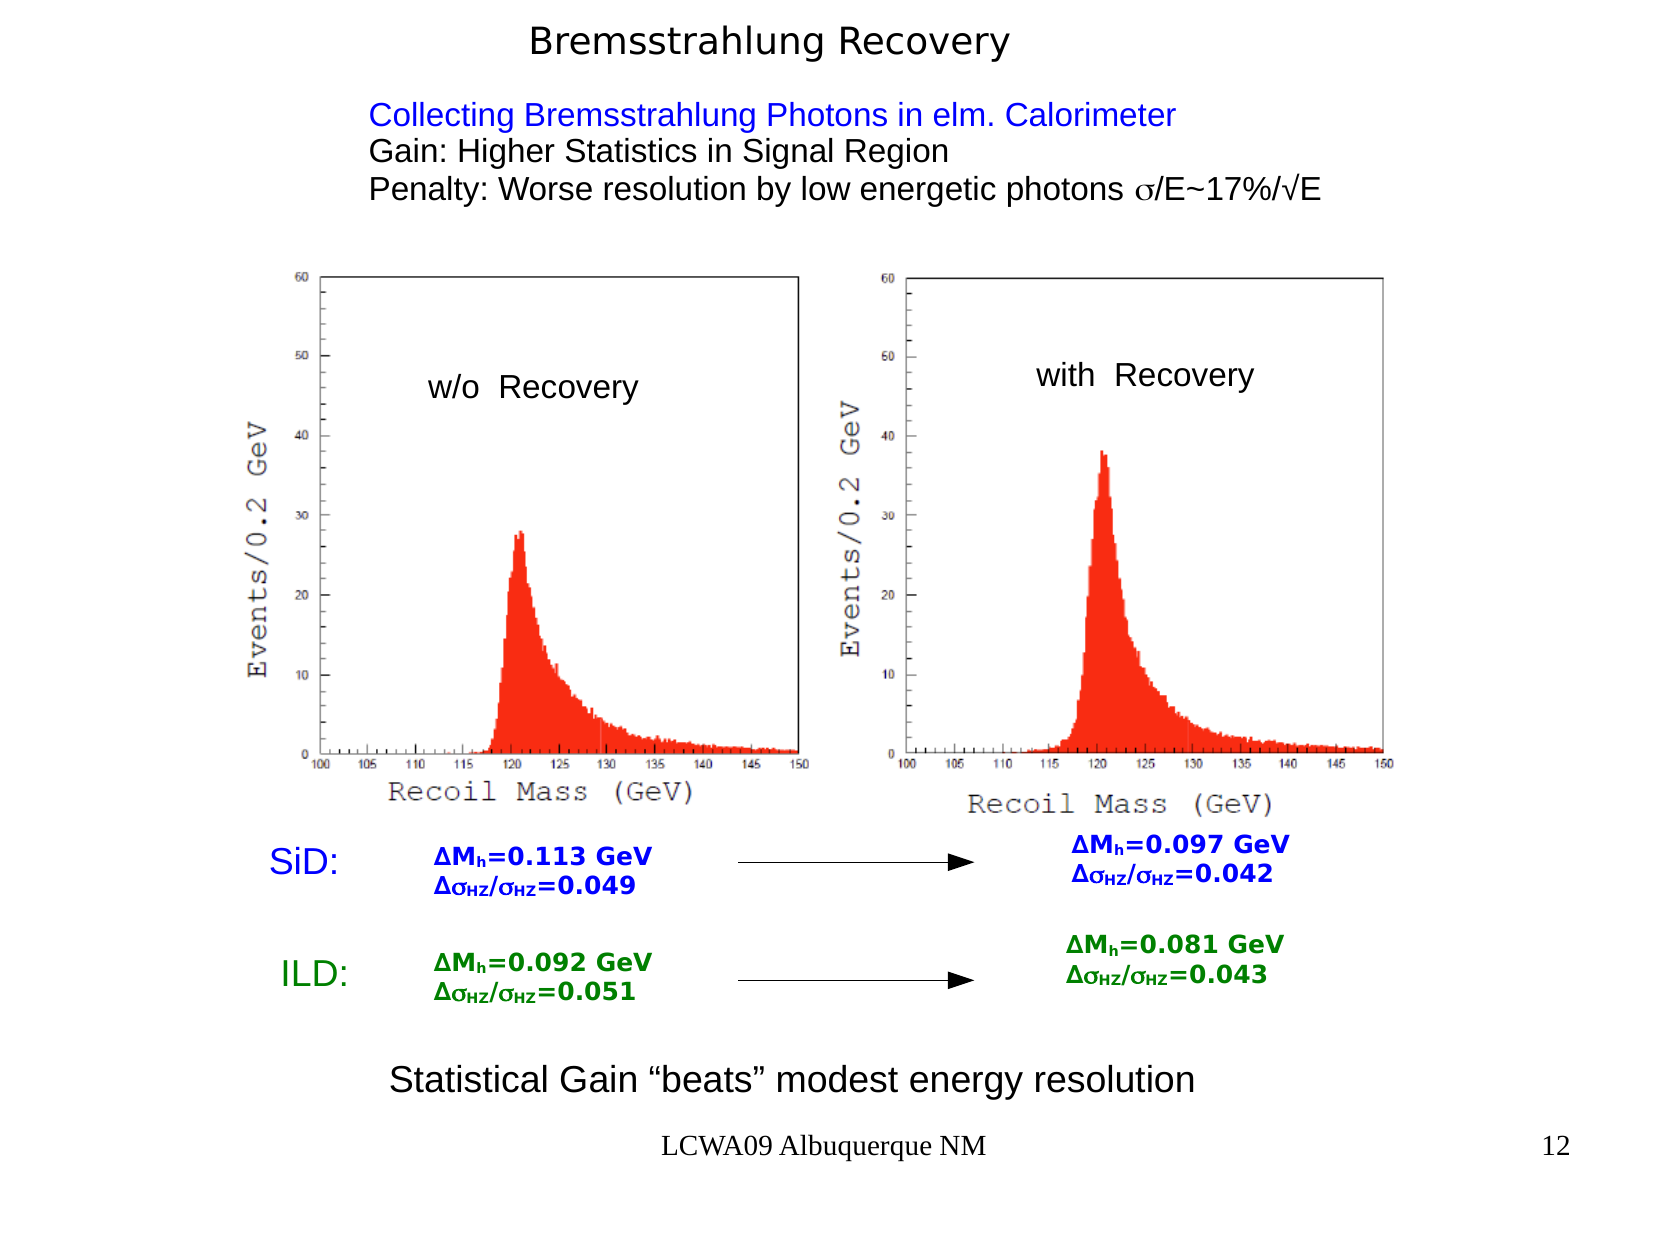

Bremsstrahlung Recovery
Collecting Bremsstrahlung Photons in elm. Calorimeter
Gain: Higher Statistics in Signal Region
Penalty: Worse resolution by low energetic photons σ/E~17%/√E
with Recovery
w/o Recovery
∆Mh=0.097 GeV
∆σHZ/σHZ=0.042
∆Mh=0.113 GeV
∆σHZ/σHZ=0.049
SiD:
∆Mh=0.081 GeV
∆σHZ/σHZ=0.043
∆Mh=0.092 GeV
∆σHZ/σHZ=0.051
ILD:
Statistical Gain “beats” modest energy resolution
LCWA09 albuquerque NM
12